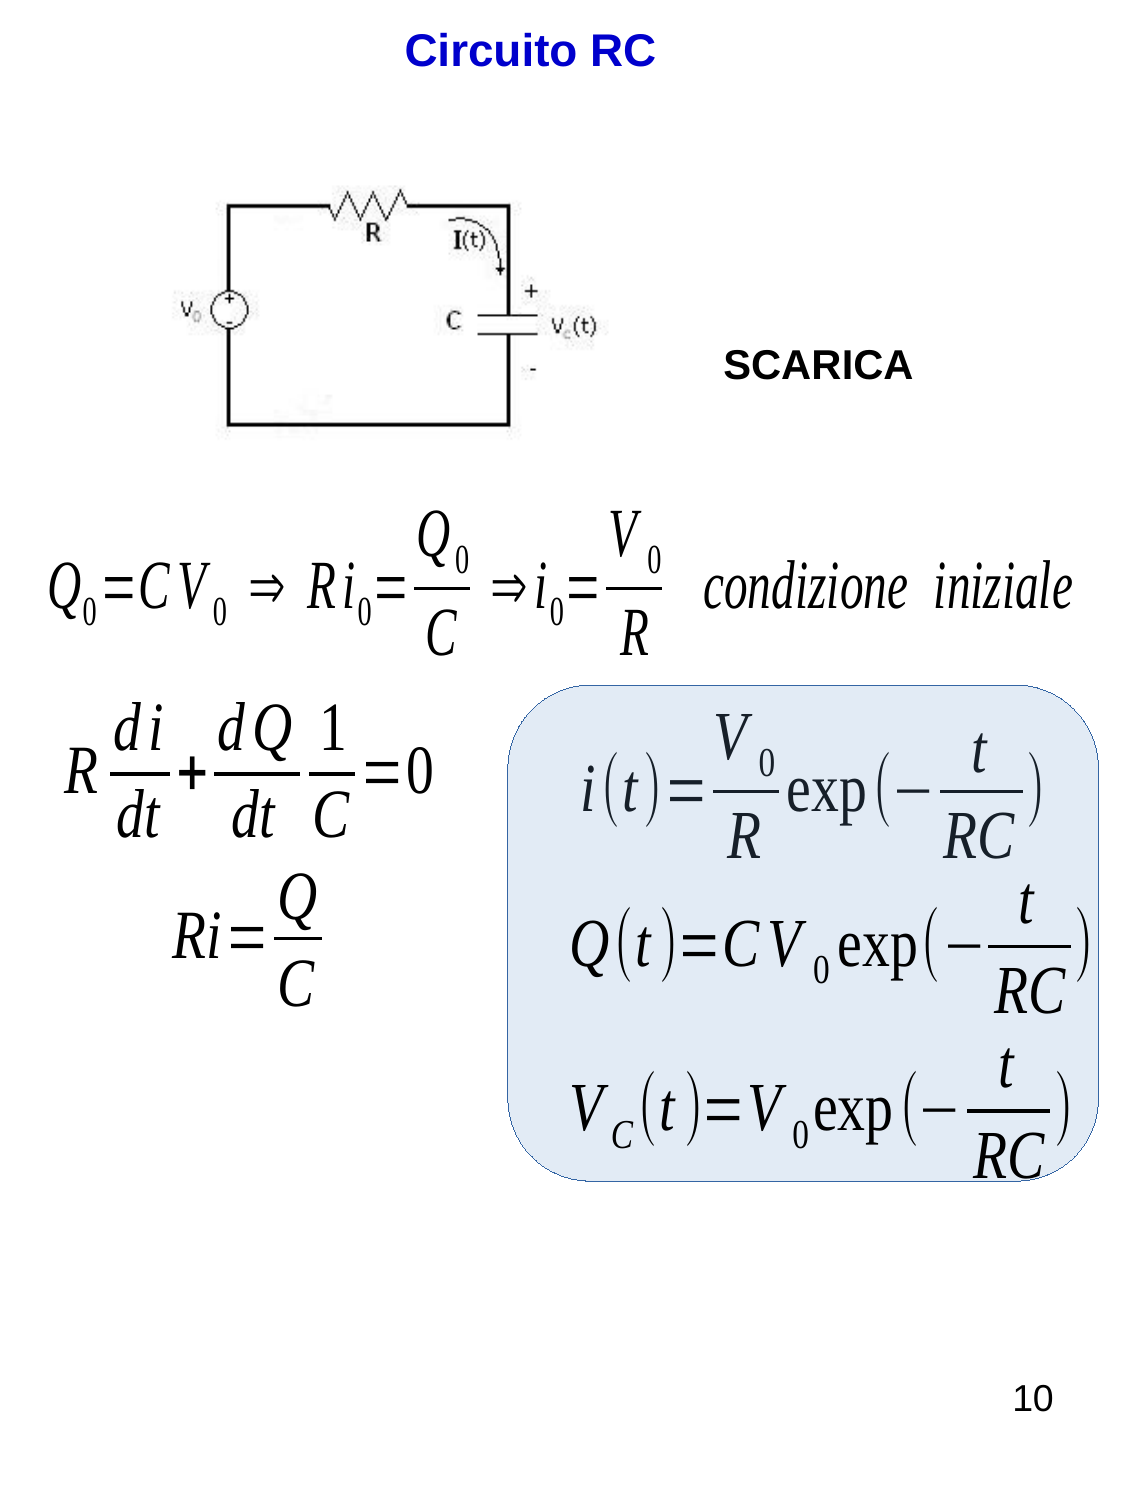

Circuito RC
SCARICA
P14 Correnti continue
10